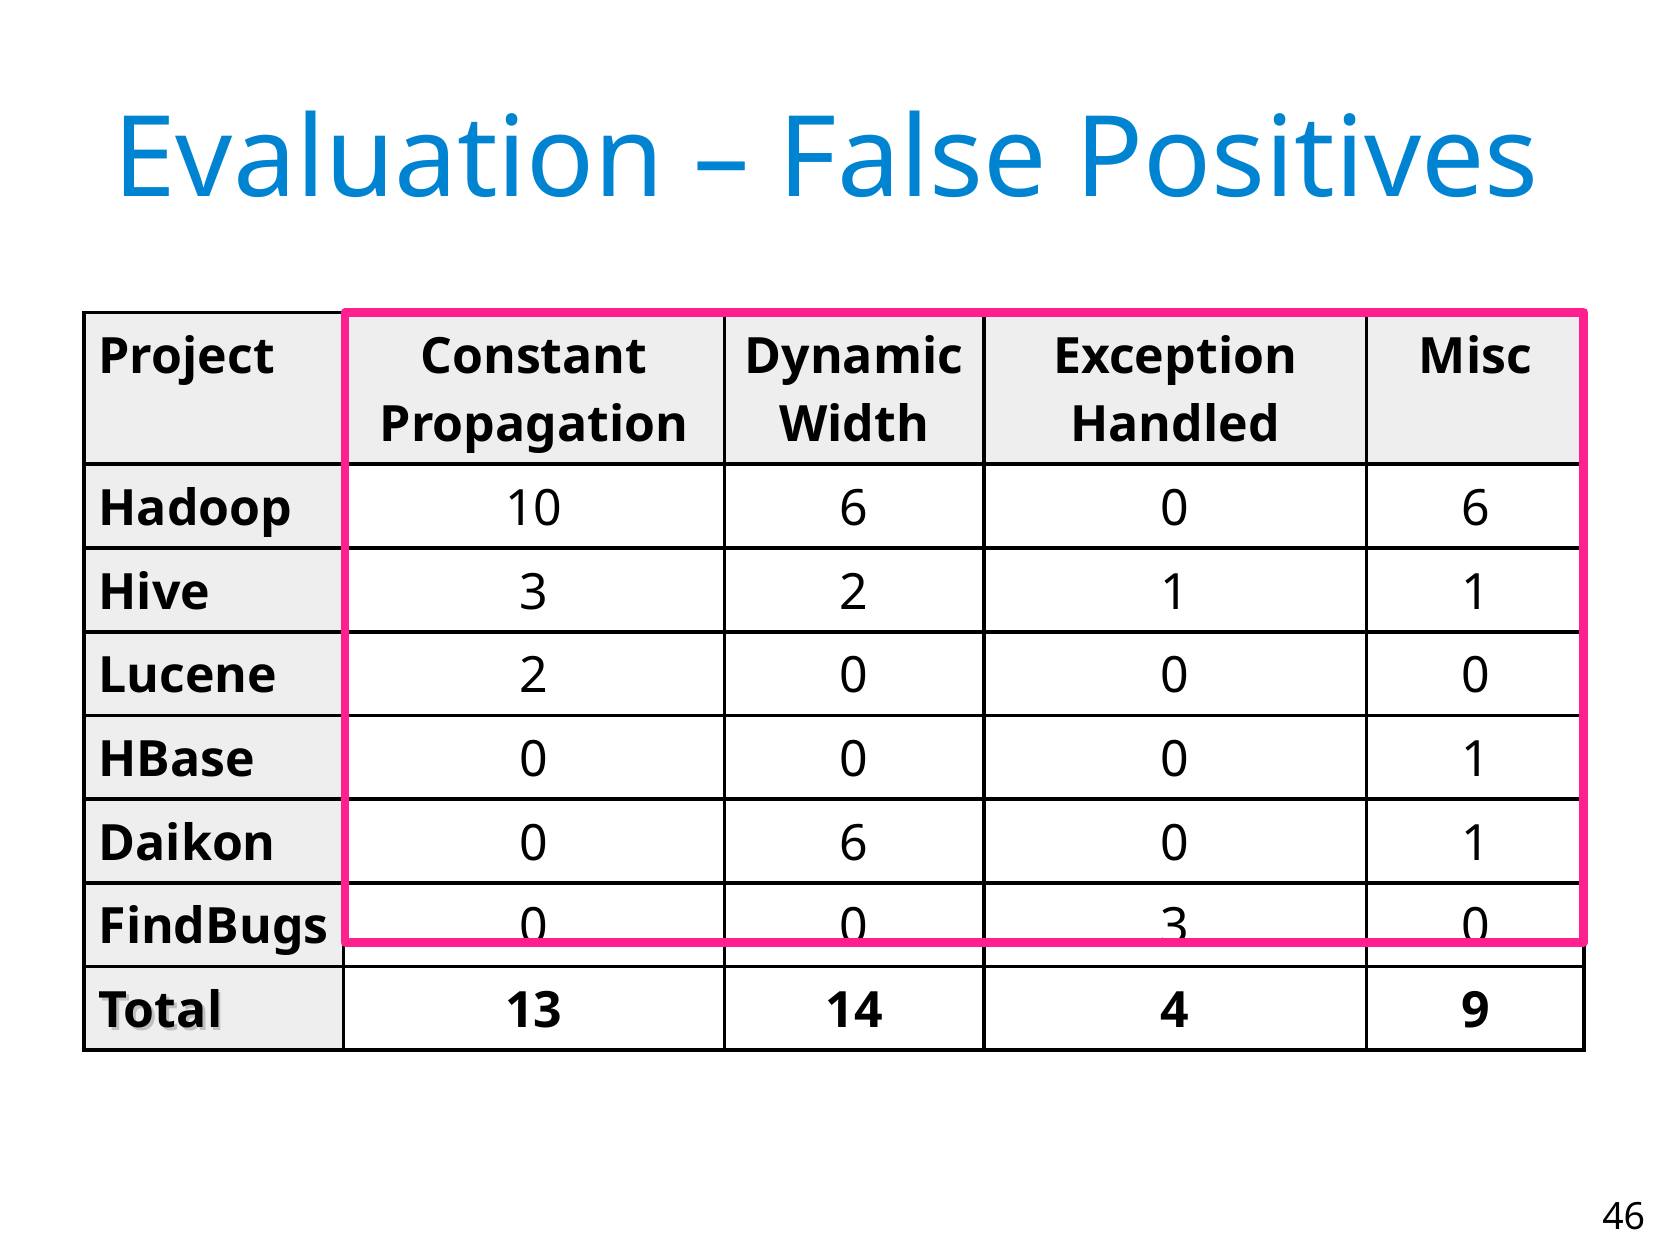

# Evaluation – False Positives
| Project | Constant Propagation | Dynamic Width | Exception Handled | Misc |
| --- | --- | --- | --- | --- |
| Hadoop | 10 | 6 | 0 | 6 |
| Hive | 3 | 2 | 1 | 1 |
| Lucene | 2 | 0 | 0 | 0 |
| HBase | 0 | 0 | 0 | 1 |
| Daikon | 0 | 6 | 0 | 1 |
| FindBugs | 0 | 0 | 3 | 0 |
| Total | 13 | 14 | 4 | 9 |
46